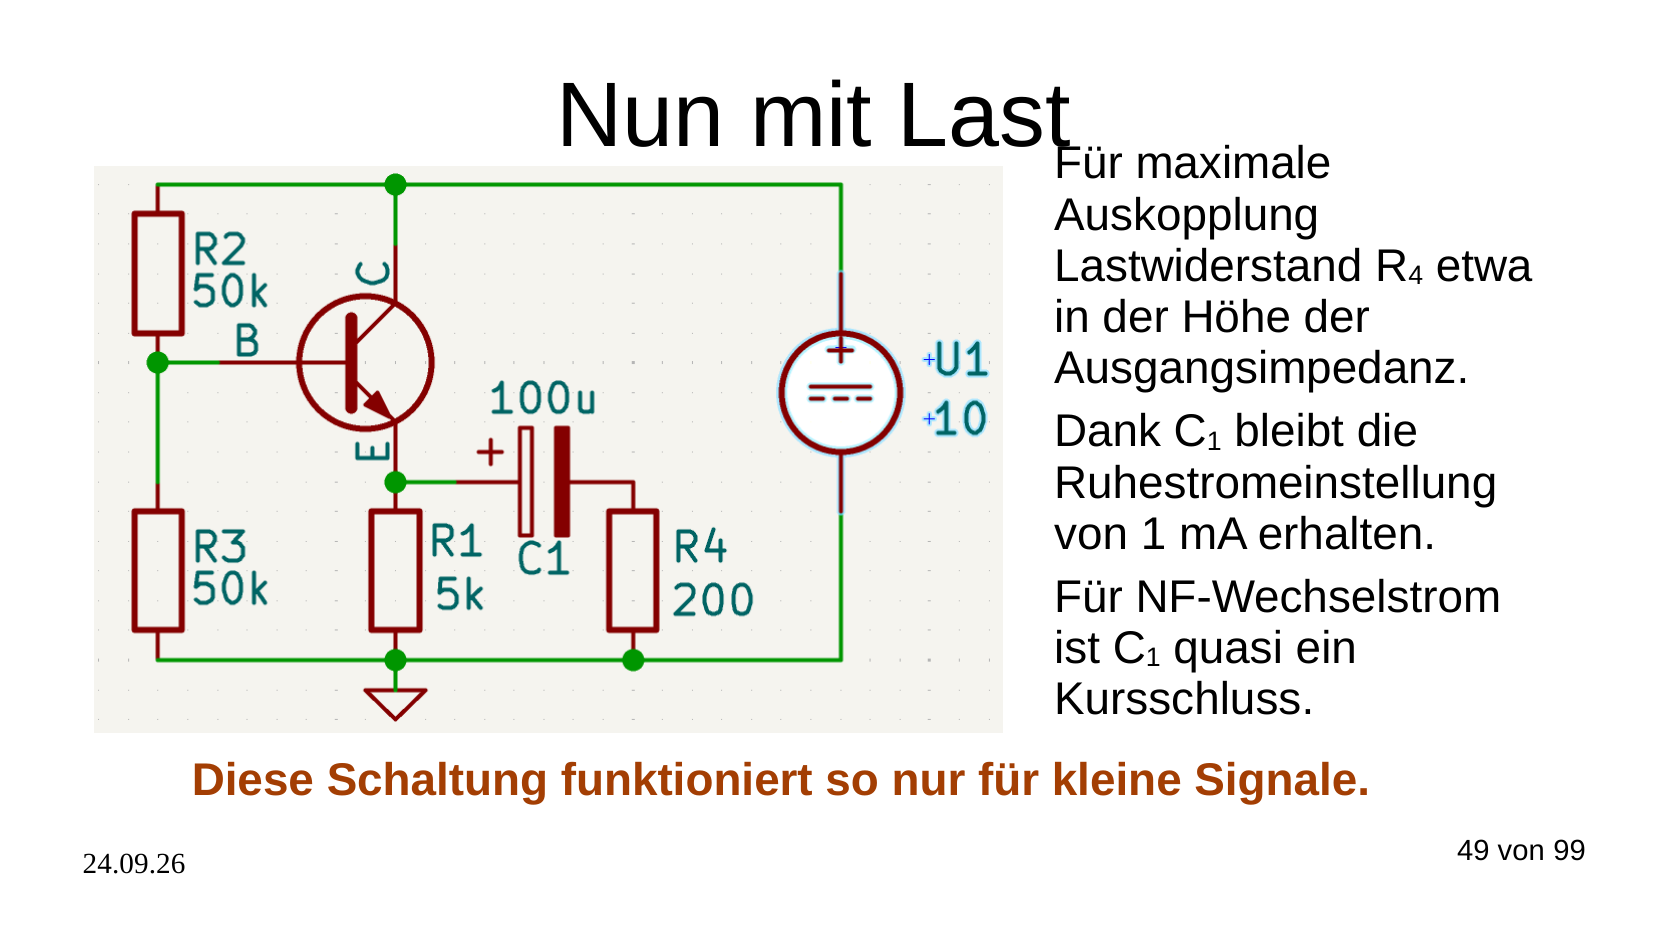

# Nun mit Last
Für maximale Auskopplung Lastwiderstand R4 etwa in der Höhe der Ausgangsimpedanz.
Dank C1 bleibt die Ruhestromeinstellung von 1 mA erhalten.
Für NF-Wechselstrom
ist C1 quasi ein Kursschluss.
Diese Schaltung funktioniert so nur für kleine Signale.
49